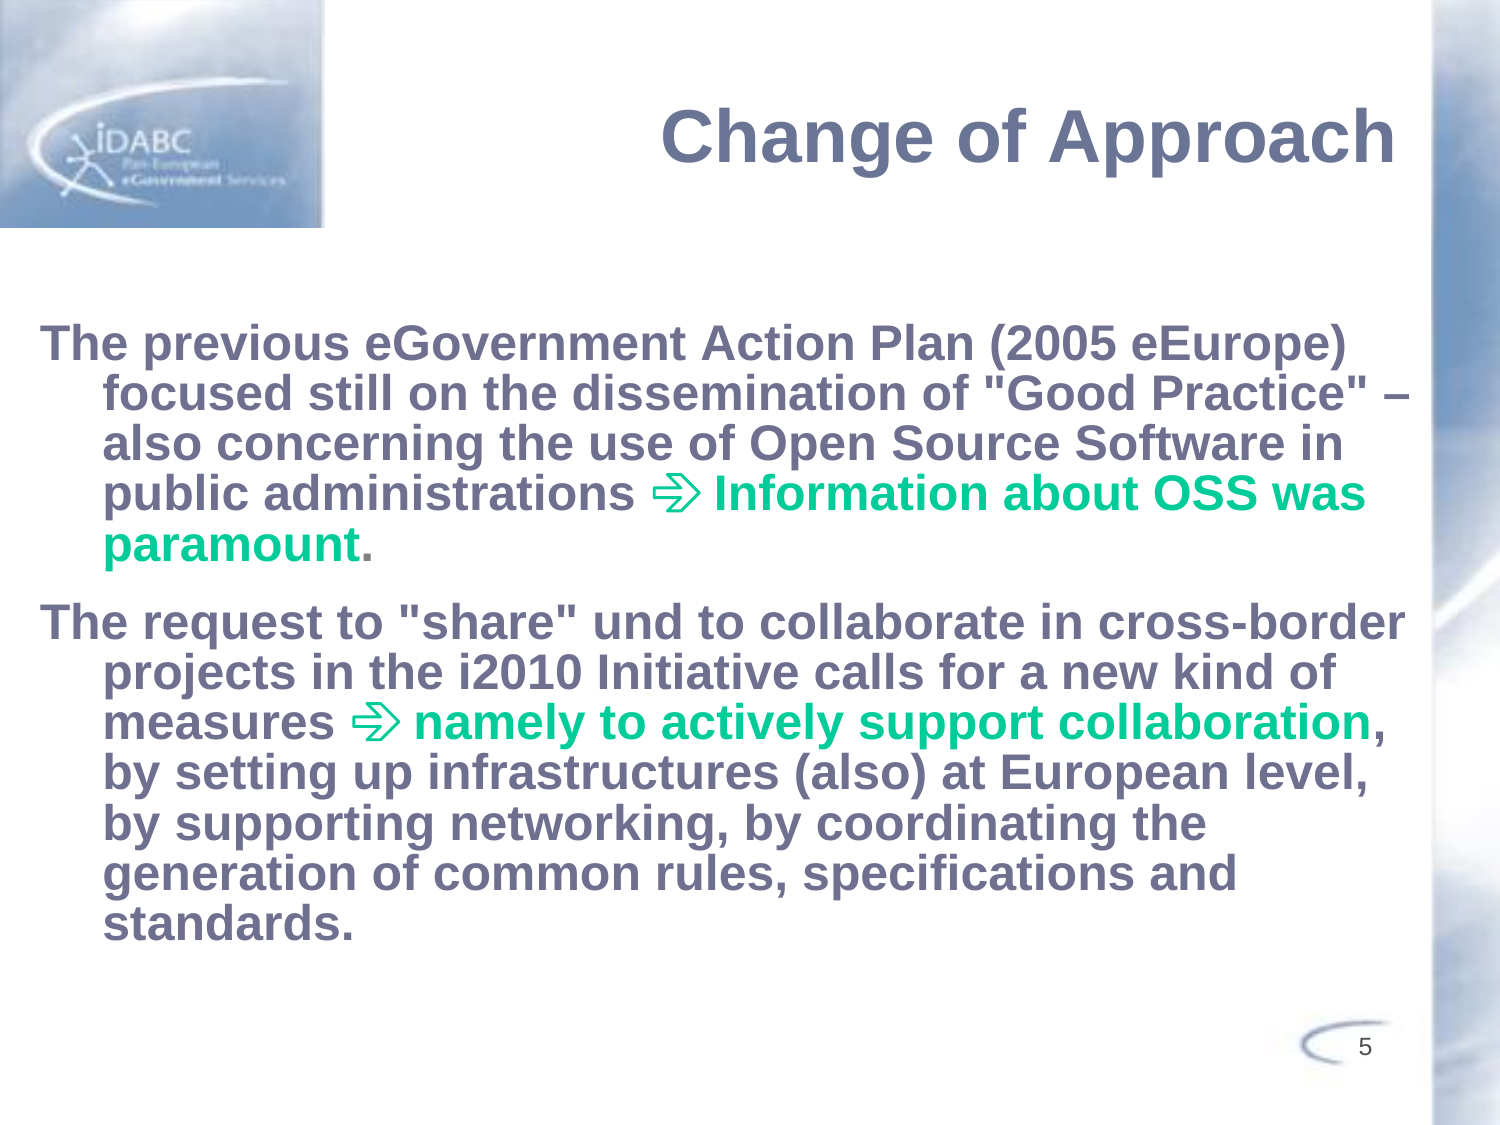

# Change of Approach
The previous eGovernment Action Plan (2005 eEurope) focused still on the dissemination of "Good Practice" – also concerning the use of Open Source Software in public administrations  Information about OSS was paramount.
The request to "share" und to collaborate in cross-border projects in the i2010 Initiative calls for a new kind of measures  namely to actively support collaboration, by setting up infrastructures (also) at European level, by supporting networking, by coordinating the generation of common rules, specifications and standards.
5